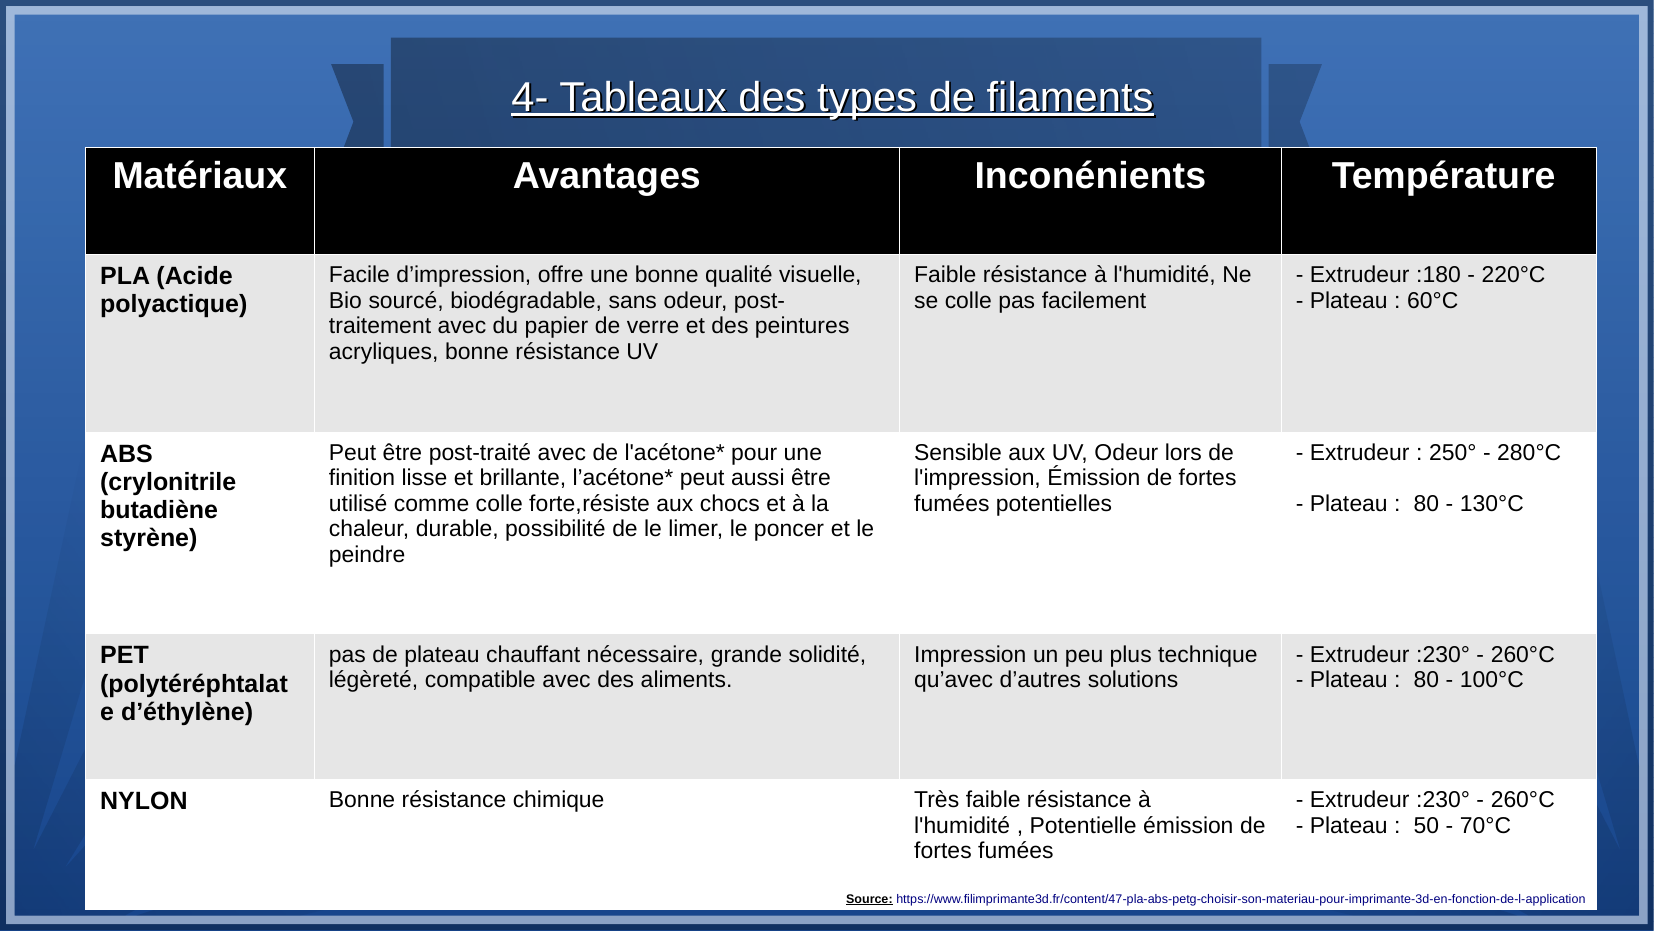

# 4- Tableaux des types de filaments
| Matériaux | Avantages | Inconénients | Température |
| --- | --- | --- | --- |
| PLA (Acide polyactique) | Facile d’impression, offre une bonne qualité visuelle, Bio sourcé, biodégradable, sans odeur, post-traitement avec du papier de verre et des peintures acryliques, bonne résistance UV | Faible résistance à l'humidité, Ne se colle pas facilement | - Extrudeur :180 - 220°C - Plateau : 60°C |
| ABS (crylonitrile butadiène styrène) | Peut être post-traité avec de l'acétone\* pour une finition lisse et brillante, l’acétone\* peut aussi être utilisé comme colle forte,résiste aux chocs et à la chaleur, durable, possibilité de le limer, le poncer et le peindre | Sensible aux UV, Odeur lors de l'impression, Émission de fortes fumées potentielles | - Extrudeur : 250° - 280°C - Plateau : 80 - 130°C |
| PET (polytéréphtalate d’éthylène) | pas de plateau chauffant nécessaire, grande solidité, légèreté, compatible avec des aliments. | Impression un peu plus technique qu’avec d’autres solutions | - Extrudeur :230° - 260°C - Plateau : 80 - 100°C |
| NYLON | Bonne résistance chimique | Très faible résistance à l'humidité , Potentielle émission de fortes fumées | - Extrudeur :230° - 260°C  - Plateau : 50 - 70°C |
9
Source: https://www.filimprimante3d.fr/content/47-pla-abs-petg-choisir-son-materiau-pour-imprimante-3d-en-fonction-de-l-application